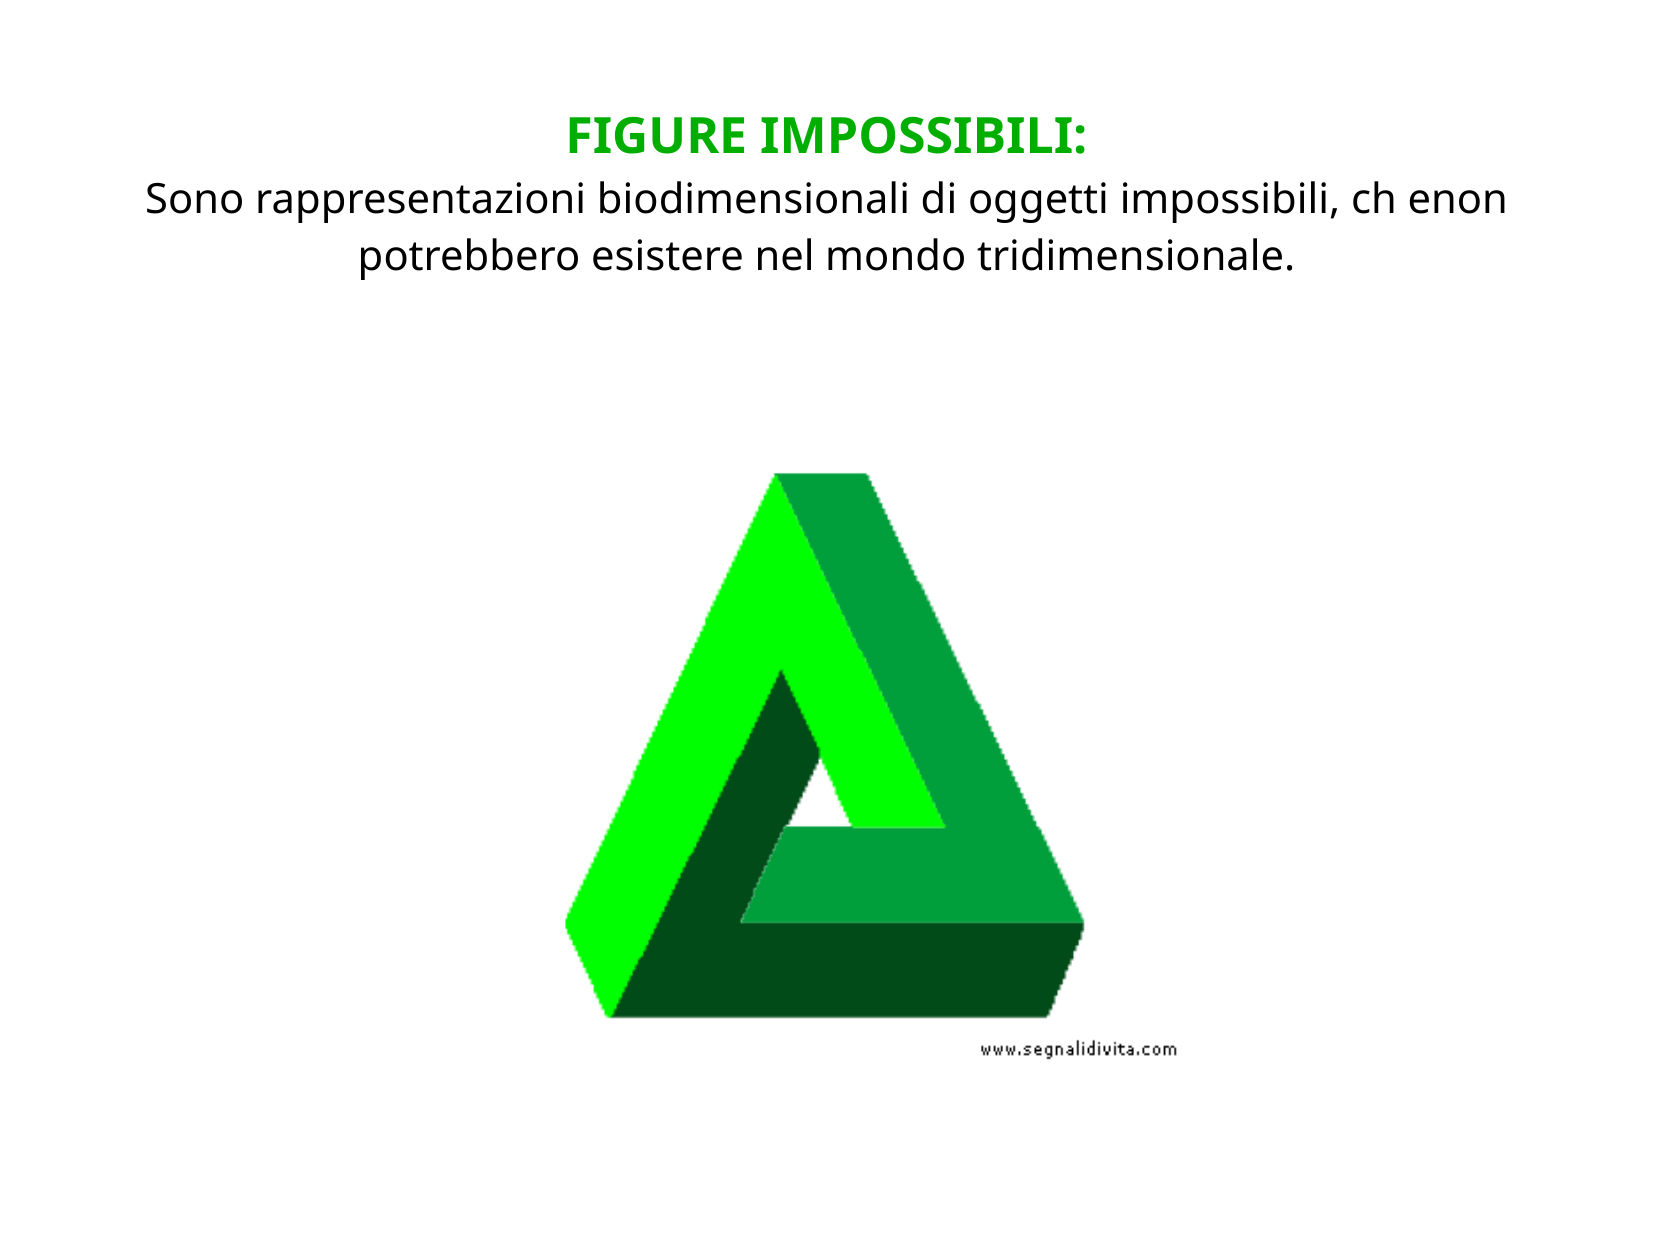

# FIGURE IMPOSSIBILI:
Sono rappresentazioni biodimensionali di oggetti impossibili, ch enon potrebbero esistere nel mondo tridimensionale.